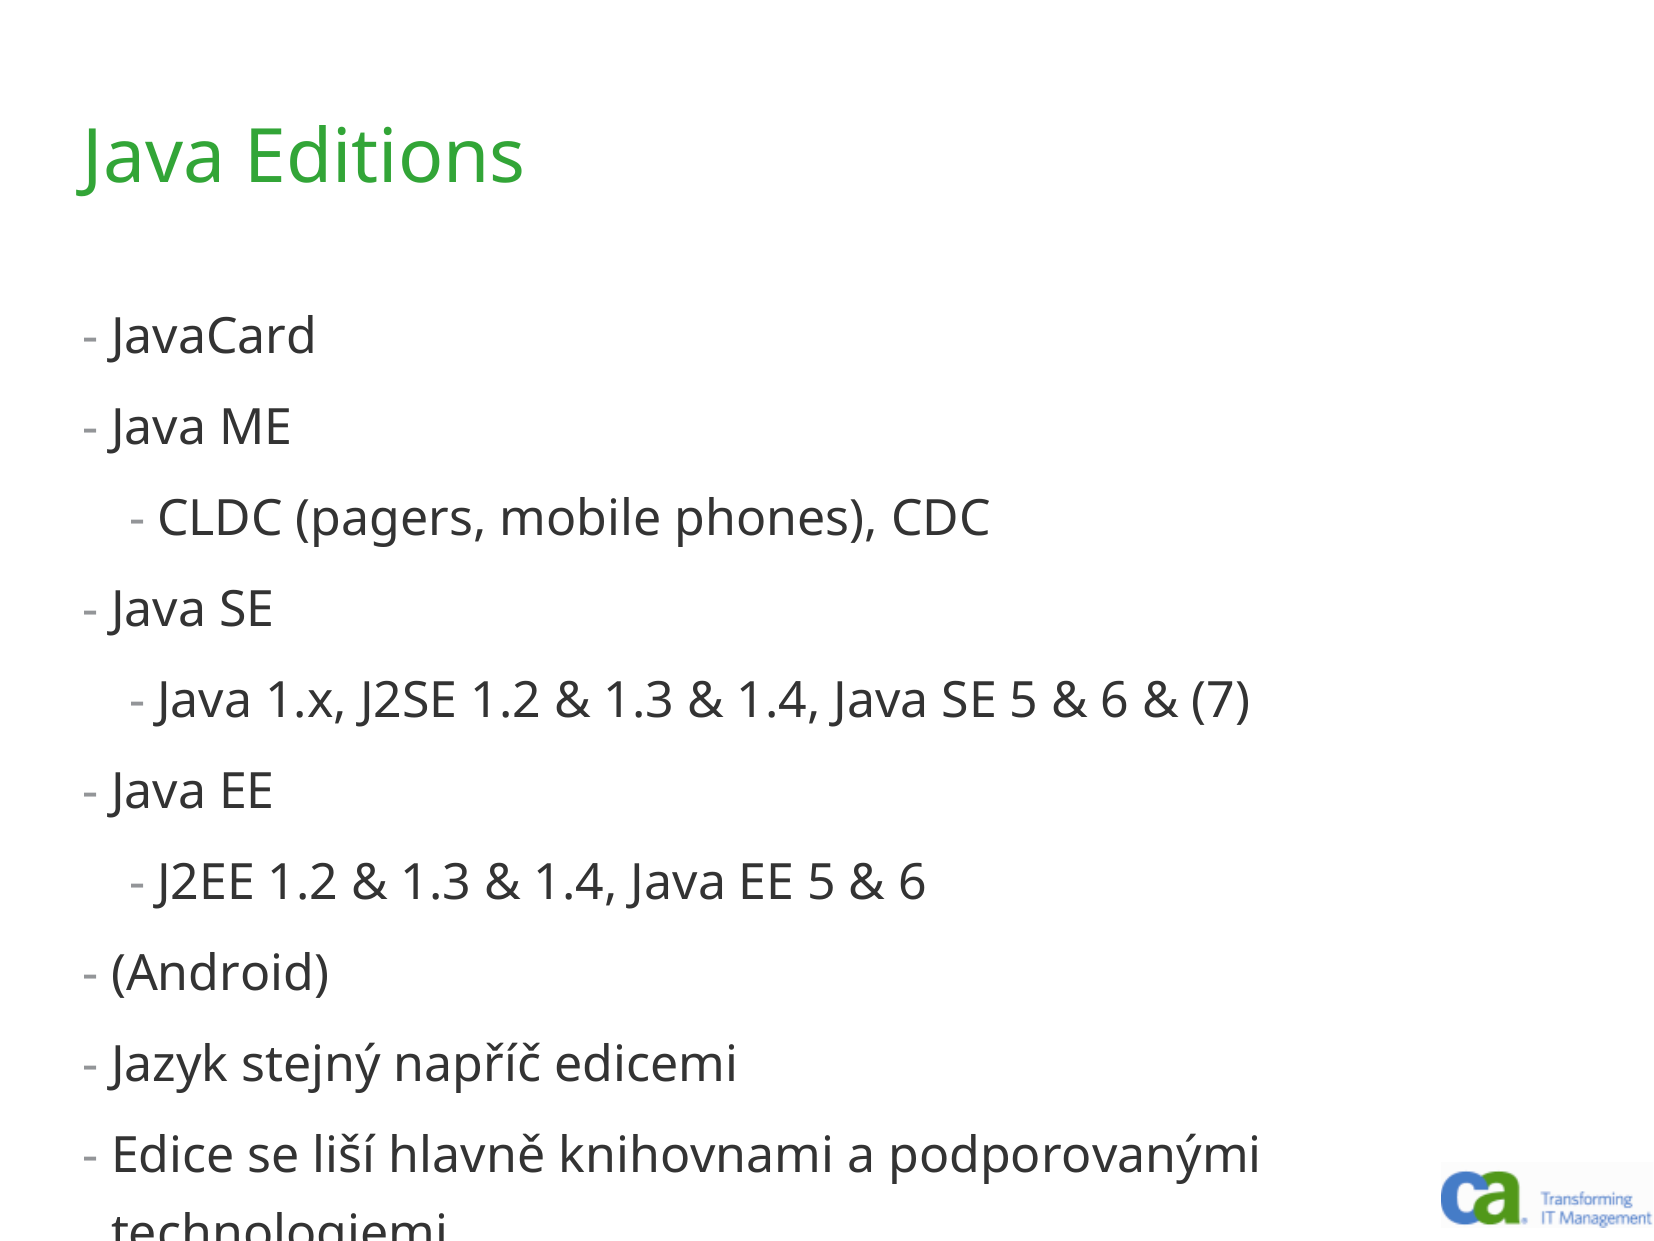

# Java Editions
JavaCard
Java ME
CLDC (pagers, mobile phones), CDC
Java SE
Java 1.x, J2SE 1.2 & 1.3 & 1.4, Java SE 5 & 6 & (7)
Java EE
J2EE 1.2 & 1.3 & 1.4, Java EE 5 & 6
(Android)
Jazyk stejný napříč edicemi
Edice se liší hlavně knihovnami a podporovanými technologiemi